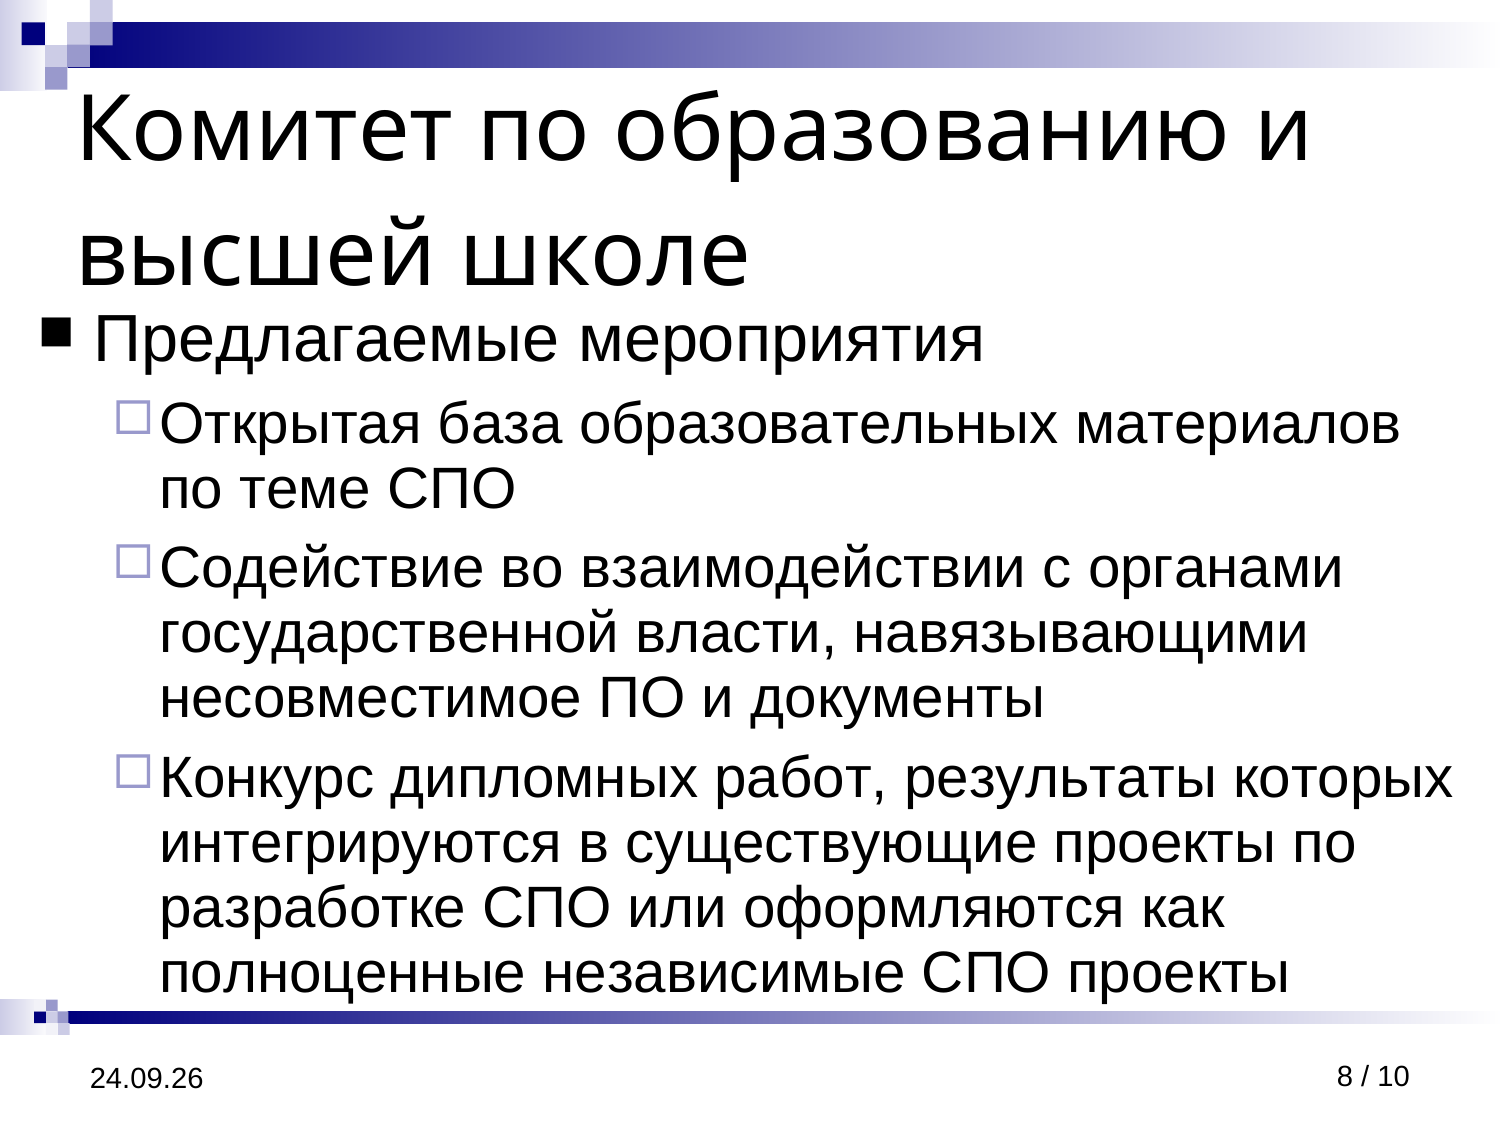

# Комитет по образованию и высшей школе
Предлагаемые мероприятия
Открытая база образовательных материалов по теме СПО
Содействие во взаимодействии с органами государственной власти, навязывающими несовместимое ПО и документы
Конкурс дипломных работ, результаты которых интегрируются в существующие проекты по разработке СПО или оформляются как полноценные независимые СПО проекты
8